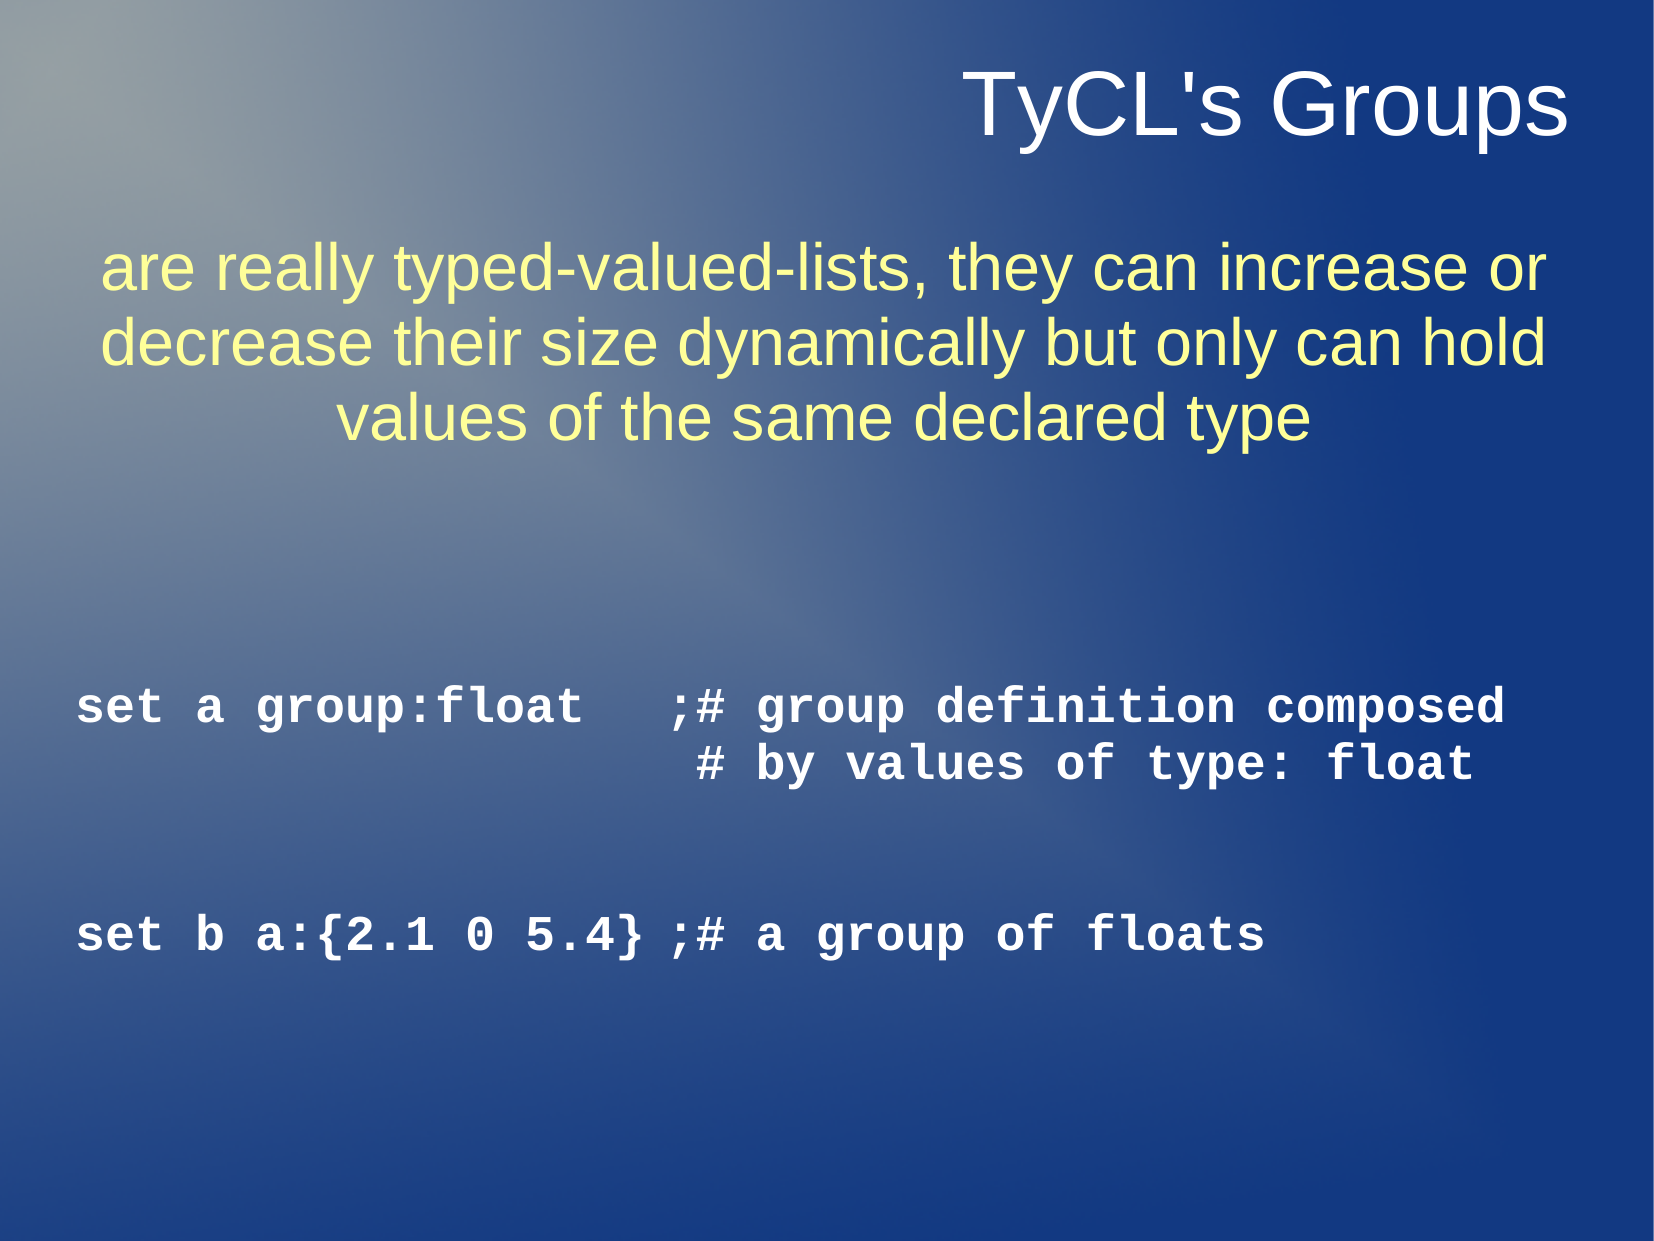

TyCL's Groups
# are really typed-valued-lists, they can increase or decrease their size dynamically but only can hold values of the same declared type
set a group:float		;# group definition composed
								 # by values of type: float
set b a:{2.1 0 5.4}	;# a group of floats